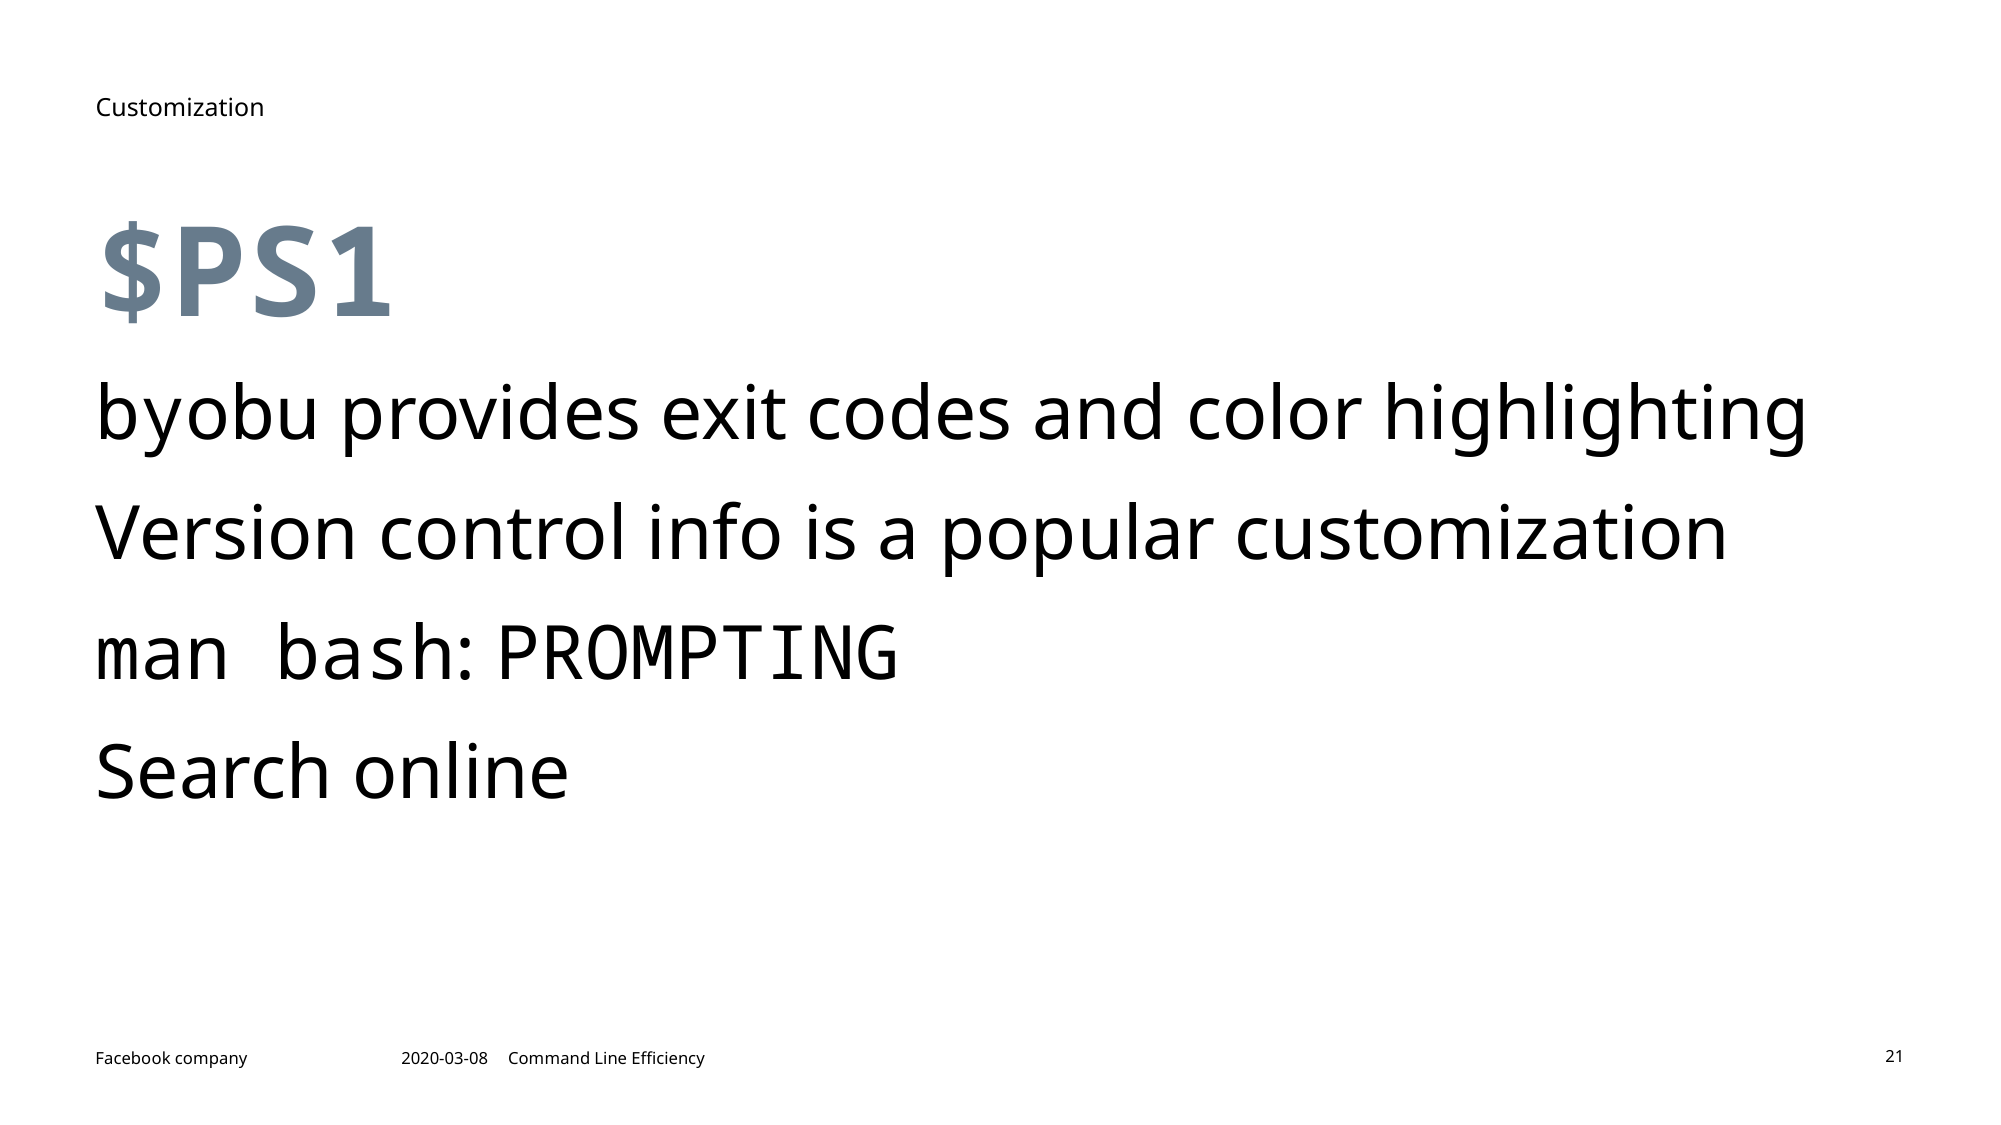

Customization
$PS1
# byobu provides exit codes and color highlighting
Version control info is a popular customization
man bash: PROMPTING
Search online
2020-03-08
Command Line Efficiency